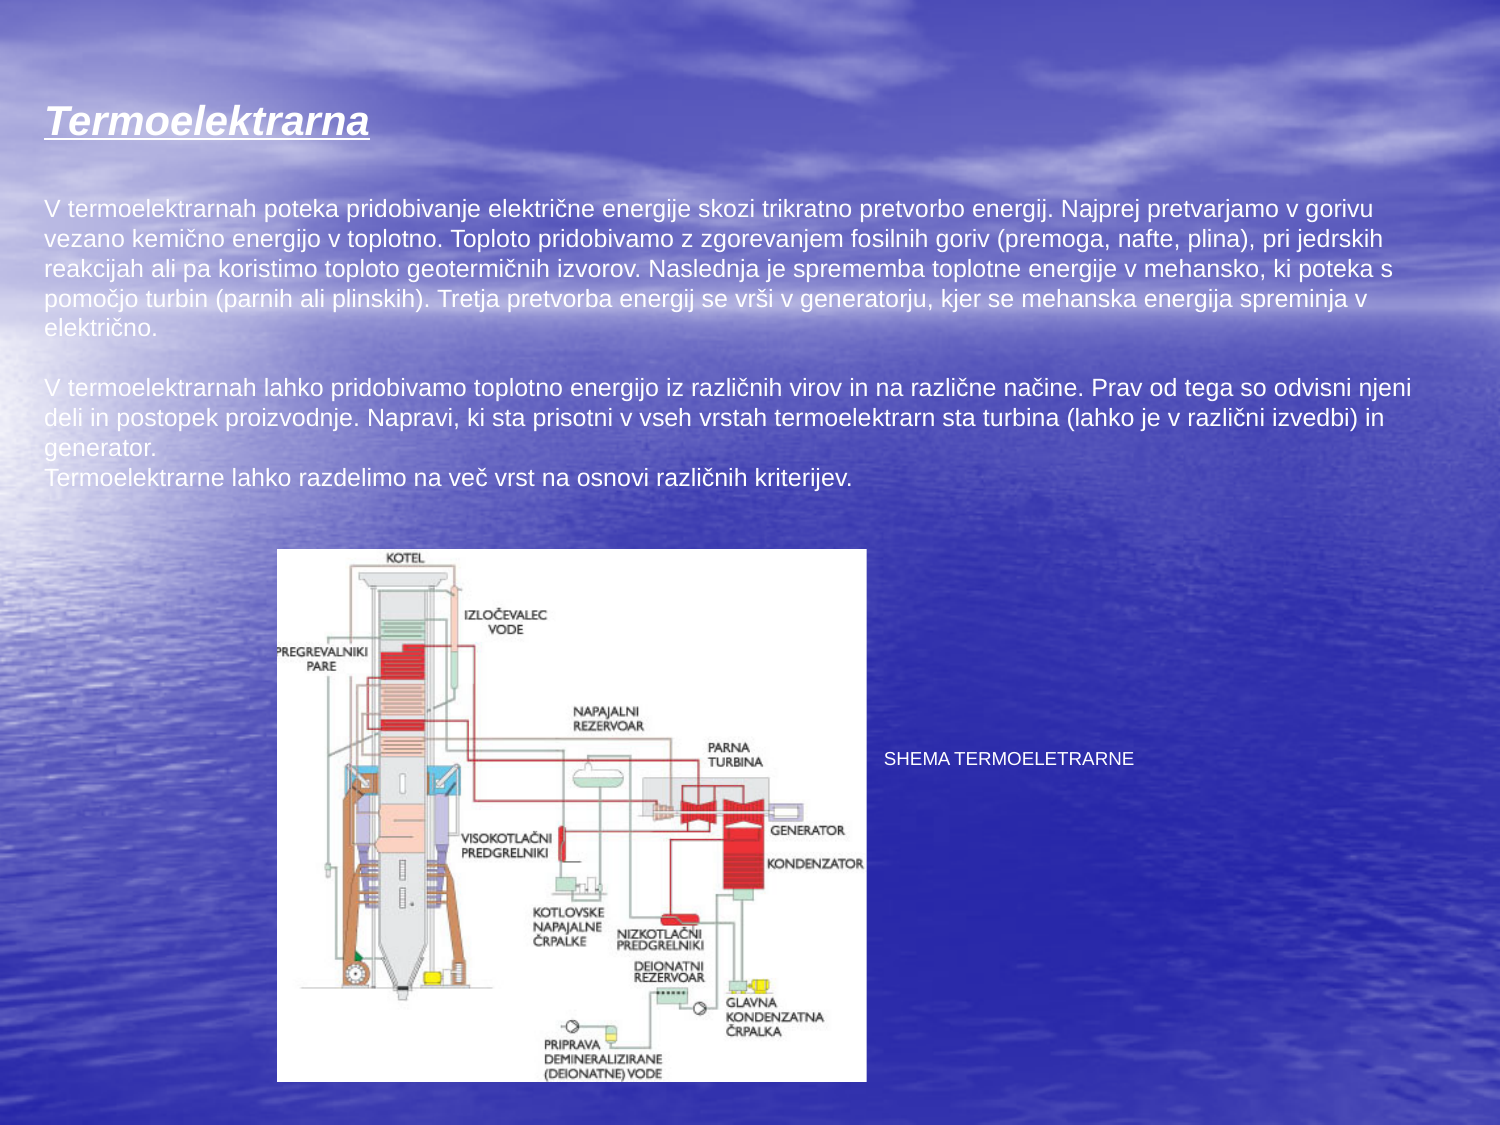

Termoelektrarna
V termoelektrarnah poteka pridobivanje električne energije skozi trikratno pretvorbo energij. Najprej pretvarjamo v gorivu vezano kemično energijo v toplotno. Toploto pridobivamo z zgorevanjem fosilnih goriv (premoga, nafte, plina), pri jedrskih reakcijah ali pa koristimo toploto geotermičnih izvorov. Naslednja je sprememba toplotne energije v mehansko, ki poteka s pomočjo turbin (parnih ali plinskih). Tretja pretvorba energij se vrši v generatorju, kjer se mehanska energija spreminja v električno.
V termoelektrarnah lahko pridobivamo toplotno energijo iz različnih virov in na različne načine. Prav od tega so odvisni njeni deli in postopek proizvodnje. Napravi, ki sta prisotni v vseh vrstah termoelektrarn sta turbina (lahko je v različni izvedbi) in generator.
Termoelektrarne lahko razdelimo na več vrst na osnovi različnih kriterijev.
SHEMA TERMOELETRARNE